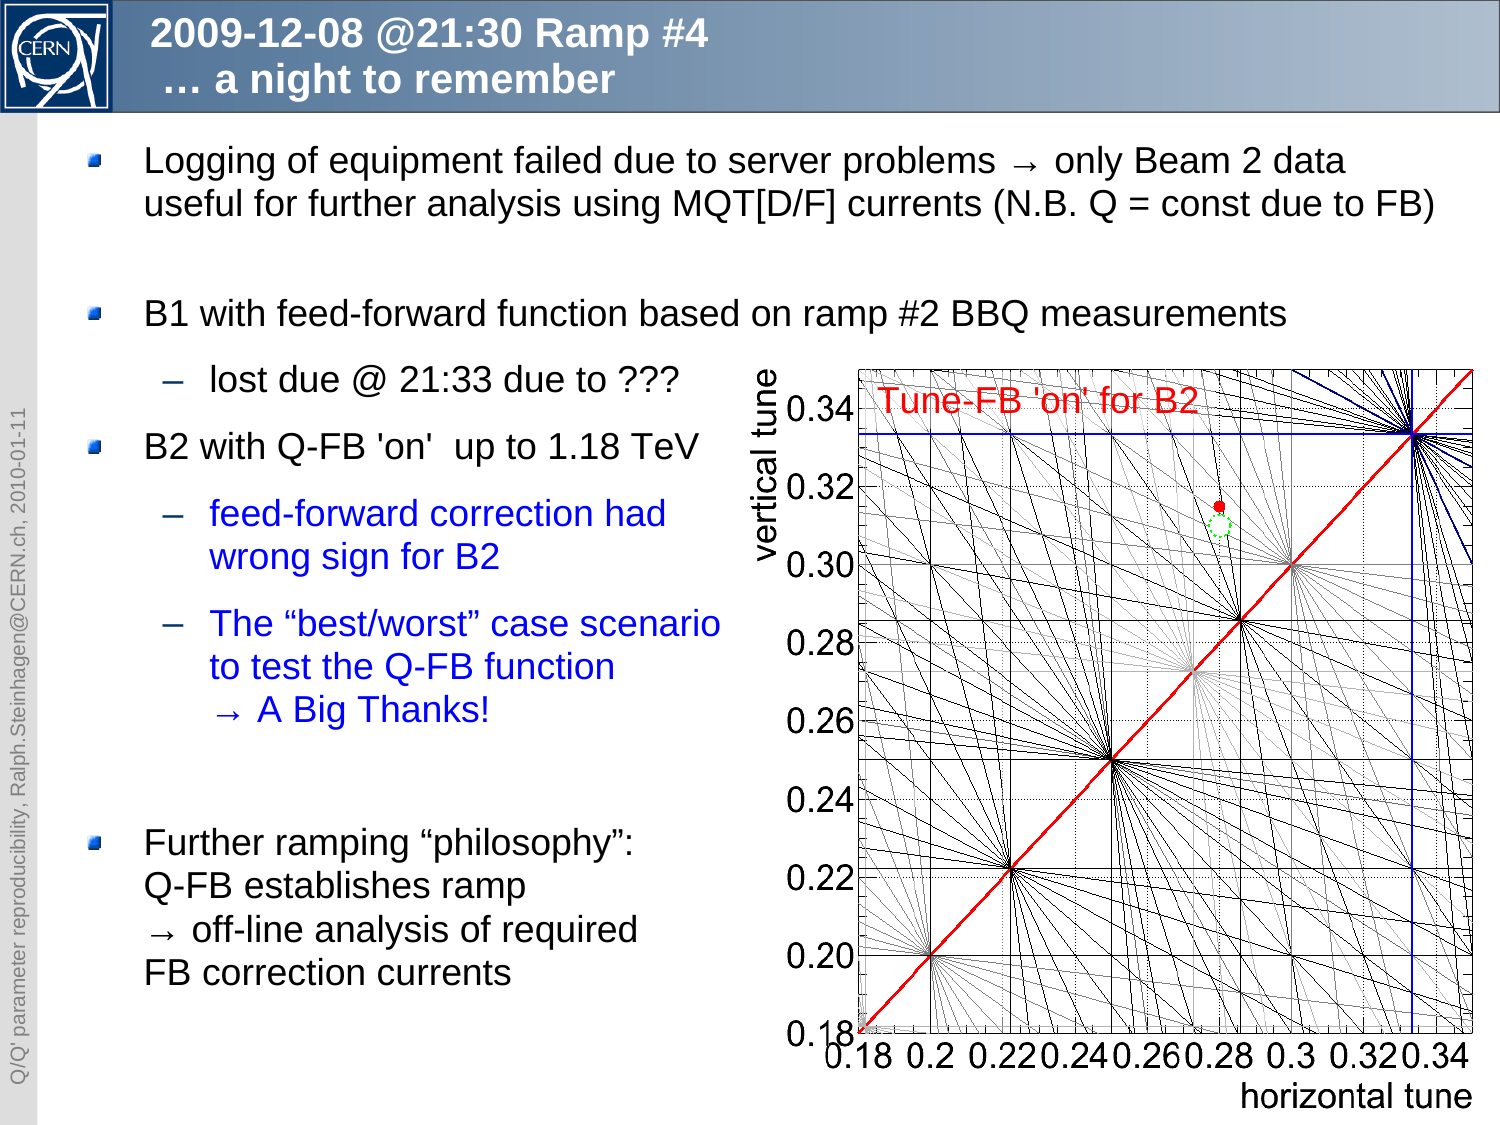

# 2009-12-08 @21:30 Ramp #4 … a night to remember
Logging of equipment failed due to server problems → only Beam 2 data useful for further analysis using MQT[D/F] currents (N.B. Q = const due to FB)
B1 with feed-forward function based on ramp #2 BBQ measurements
lost due @ 21:33 due to ???
B2 with Q-FB 'on' up to 1.18 TeV
feed-forward correction had						wrong sign for B2
The “best/worst” case scenario 					to test the Q-FB function						→ A Big Thanks!
Further ramping “philosophy”: 						Q-FB establishes ramp 							→ off-line analysis of required 						FB correction currents
Tune-FB 'on' for B2